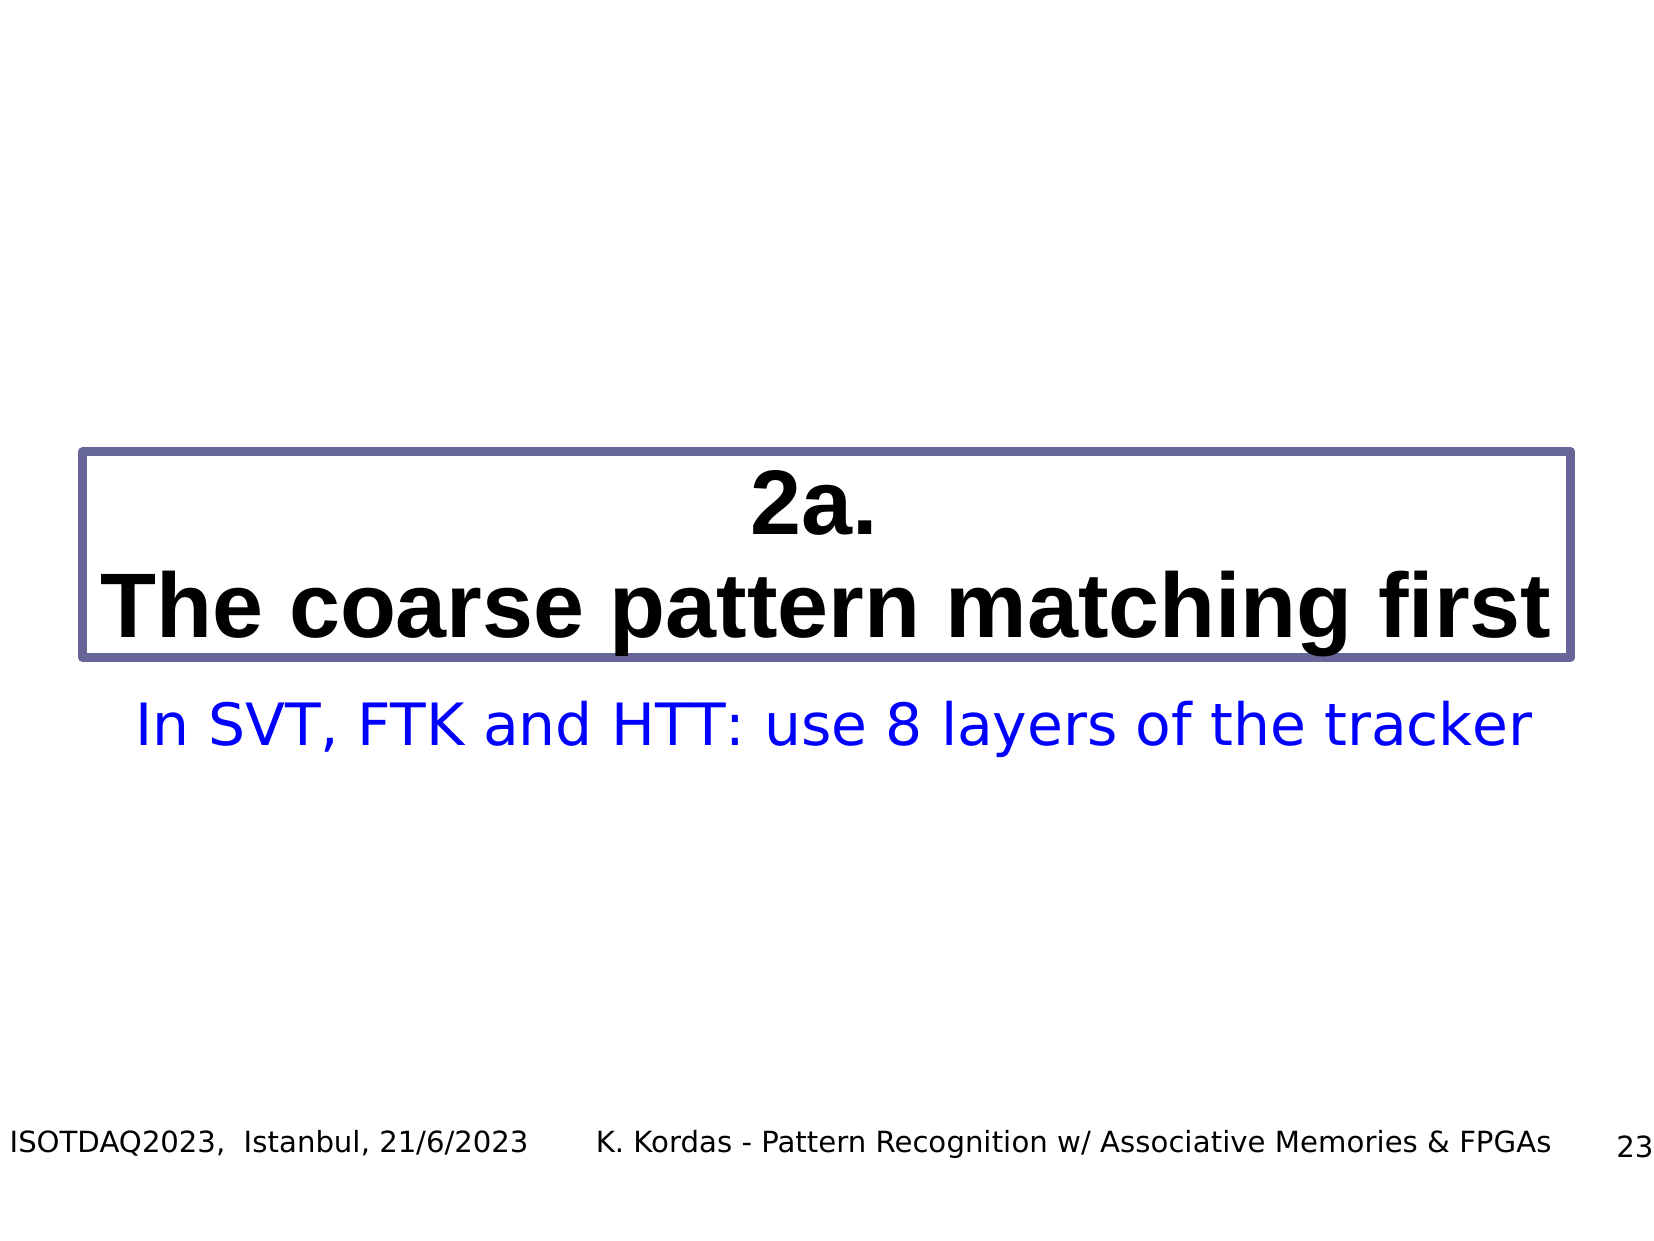

# 2a. The coarse pattern matching first
In SVT, FTK and HTT: use 8 layers of the tracker
ISOTDAQ2023, Istanbul, 21/6/2023
K. Kordas - Pattern Recognition w/ Associative Memories & FPGAs
23